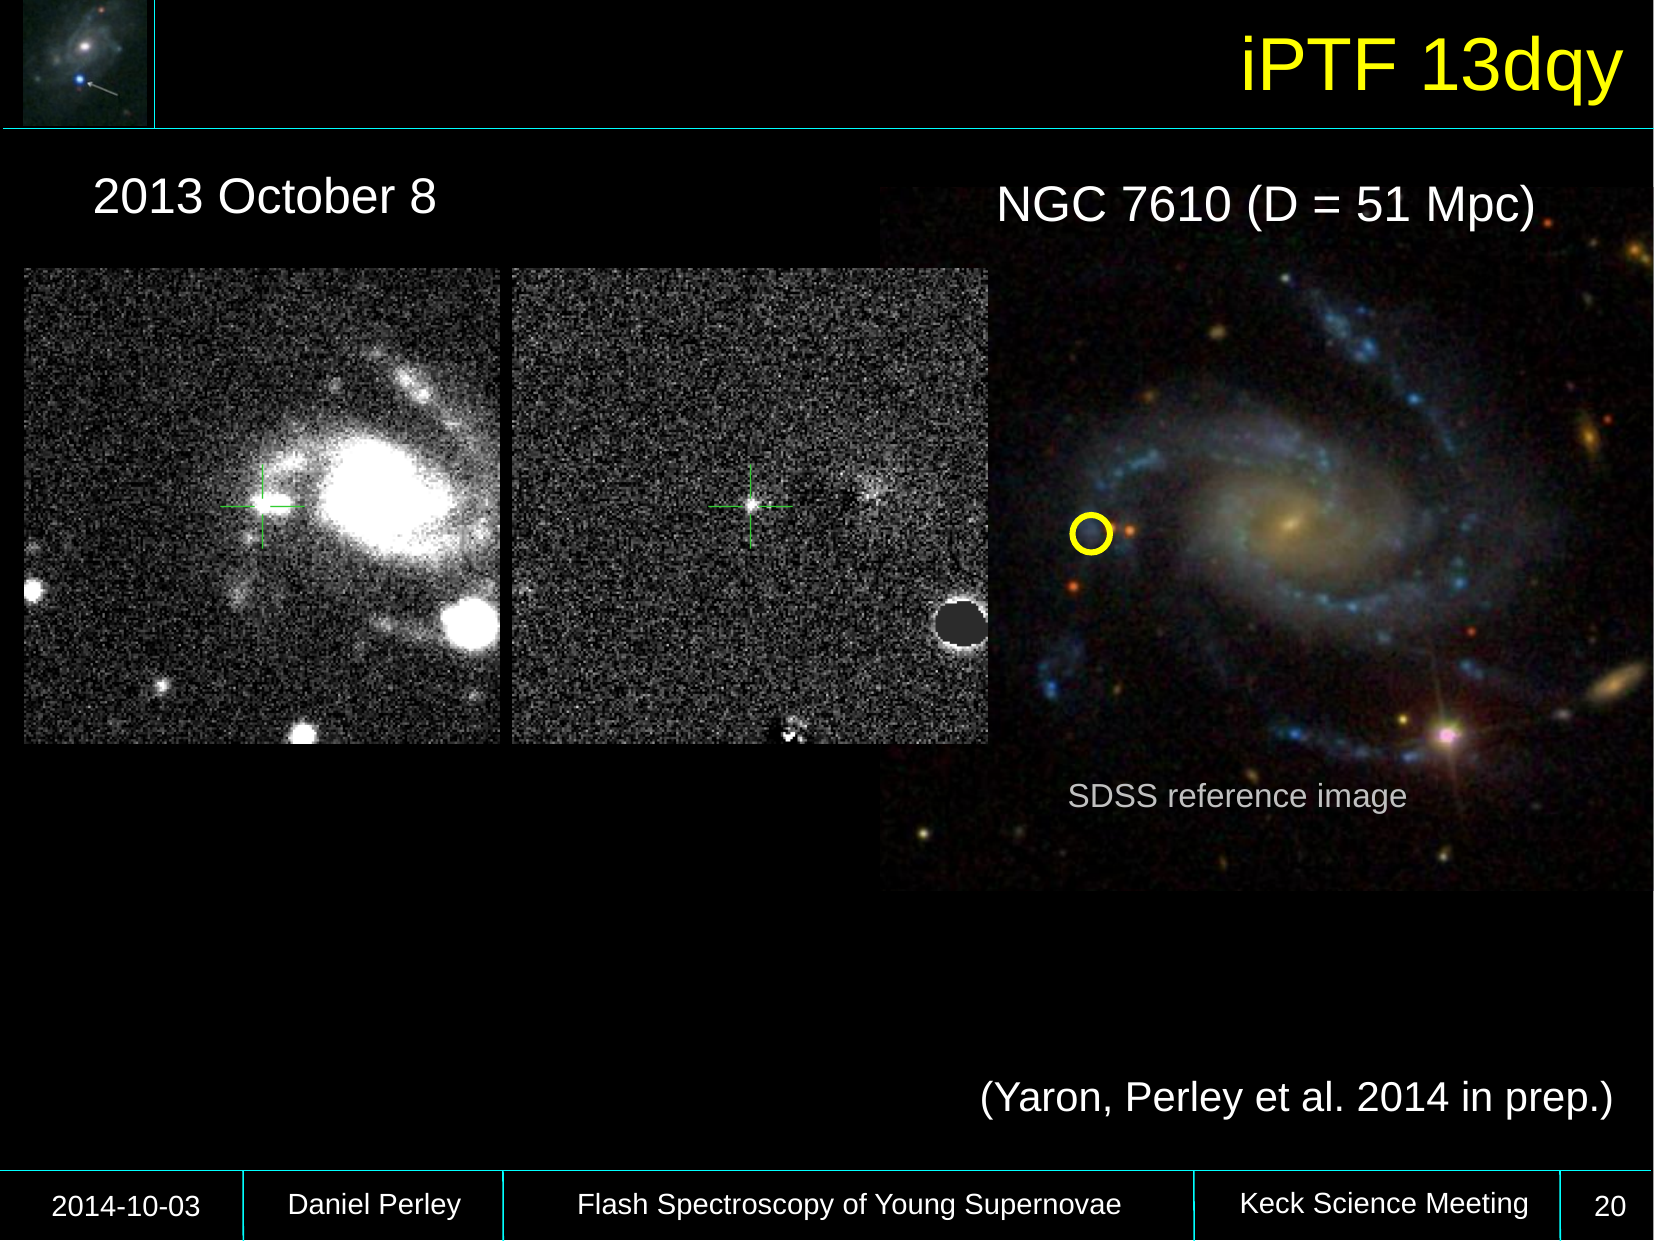

# iPTF 13dqy
2013 October 8
NGC 7610 (D = 51 Mpc)
SDSS reference image
(Yaron, Perley et al. 2014 in prep.)
2014-10-03
20